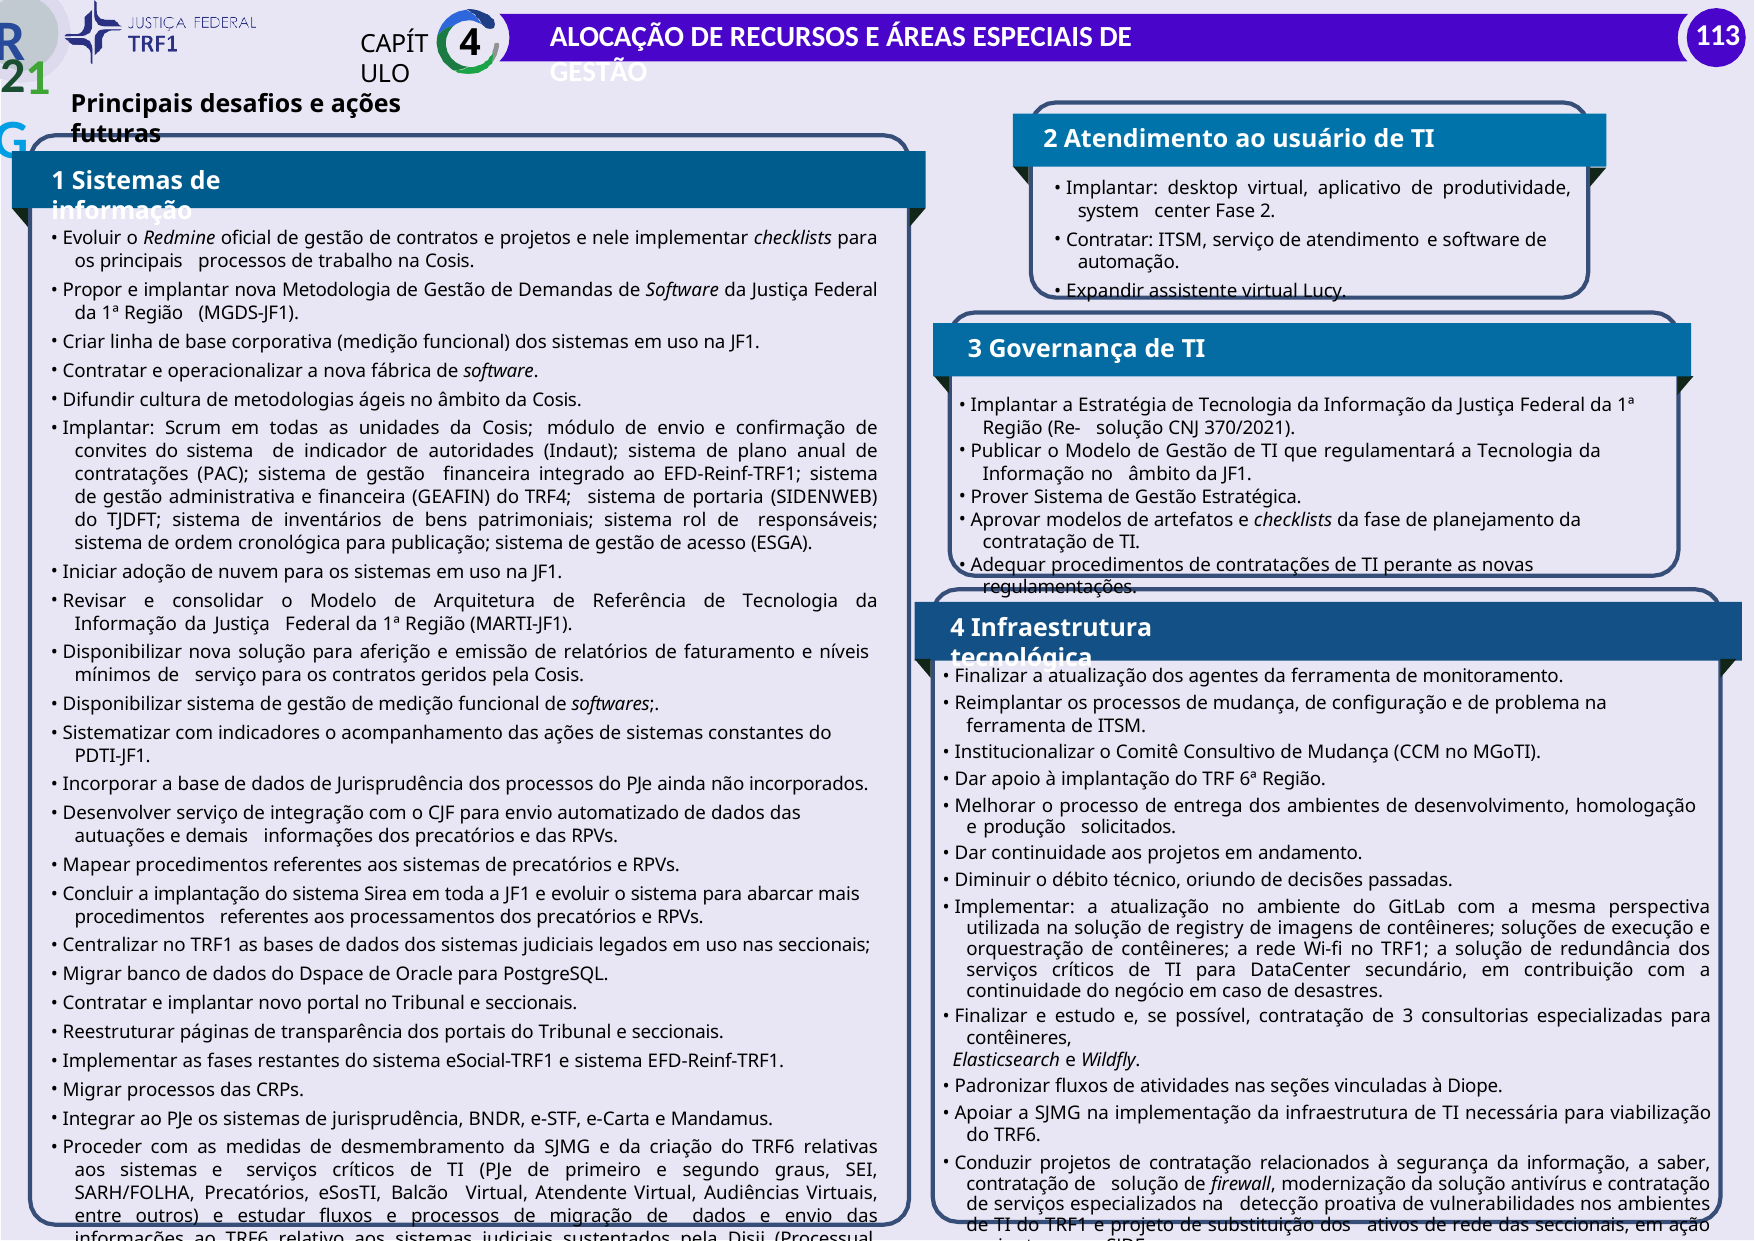

RG
113
21
ALOCAÇÃO DE RECURSOS E ÁREAS ESPECIAIS DE GESTÃO
4
CAPÍTULO
Principais desafios e ações futuras
2 Atendimento ao usuário de TI
1 Sistemas de informação
Implantar: desktop virtual, aplicativo de produtividade, system center Fase 2.
Contratar: ITSM, serviço de atendimento e software de automação.
Expandir assistente virtual Lucy.
Evoluir o Redmine oficial de gestão de contratos e projetos e nele implementar checklists para os principais processos de trabalho na Cosis.
Propor e implantar nova Metodologia de Gestão de Demandas de Software da Justiça Federal da 1ª Região (MGDS-JF1).
Criar linha de base corporativa (medição funcional) dos sistemas em uso na JF1.
Contratar e operacionalizar a nova fábrica de software.
Difundir cultura de metodologias ágeis no âmbito da Cosis.
Implantar: Scrum em todas as unidades da Cosis; módulo de envio e confirmação de convites do sistema de indicador de autoridades (Indaut); sistema de plano anual de contratações (PAC); sistema de gestão financeira integrado ao EFD-Reinf-TRF1; sistema de gestão administrativa e financeira (GEAFIN) do TRF4; sistema de portaria (SIDENWEB) do TJDFT; sistema de inventários de bens patrimoniais; sistema rol de responsáveis; sistema de ordem cronológica para publicação; sistema de gestão de acesso (ESGA).
Iniciar adoção de nuvem para os sistemas em uso na JF1.
Revisar e consolidar o Modelo de Arquitetura de Referência de Tecnologia da Informação da Justiça Federal da 1ª Região (MARTI-JF1).
Disponibilizar nova solução para aferição e emissão de relatórios de faturamento e níveis mínimos de serviço para os contratos geridos pela Cosis.
Disponibilizar sistema de gestão de medição funcional de softwares;.
Sistematizar com indicadores o acompanhamento das ações de sistemas constantes do PDTI-JF1.
Incorporar a base de dados de Jurisprudência dos processos do PJe ainda não incorporados.
Desenvolver serviço de integração com o CJF para envio automatizado de dados das autuações e demais informações dos precatórios e das RPVs.
Mapear procedimentos referentes aos sistemas de precatórios e RPVs.
Concluir a implantação do sistema Sirea em toda a JF1 e evoluir o sistema para abarcar mais procedimentos referentes aos processamentos dos precatórios e RPVs.
Centralizar no TRF1 as bases de dados dos sistemas judiciais legados em uso nas seccionais;
Migrar banco de dados do Dspace de Oracle para PostgreSQL.
Contratar e implantar novo portal no Tribunal e seccionais.
Reestruturar páginas de transparência dos portais do Tribunal e seccionais.
Implementar as fases restantes do sistema eSocial-TRF1 e sistema EFD-Reinf-TRF1.
Migrar processos das CRPs.
Integrar ao PJe os sistemas de jurisprudência, BNDR, e-STF, e-Carta e Mandamus.
Proceder com as medidas de desmembramento da SJMG e da criação do TRF6 relativas aos sistemas e serviços críticos de TI (PJe de primeiro e segundo graus, SEI, SARH/FOLHA, Precatórios, eSosTI, Balcão Virtual, Atendente Virtual, Audiências Virtuais, entre outros) e estudar fluxos e processos de migração de dados e envio das informações ao TRF6 relativo aos sistemas judiciais sustentados pela Disij (Processual, Juris, Precatório e Cálculo).
3 Governança de TI
Implantar a Estratégia de Tecnologia da Informação da Justiça Federal da 1ª Região (Re- solução CNJ 370/2021).
Publicar o Modelo de Gestão de TI que regulamentará a Tecnologia da Informação no âmbito da JF1.
Prover Sistema de Gestão Estratégica.
Aprovar modelos de artefatos e checklists da fase de planejamento da contratação de TI.
Adequar procedimentos de contratações de TI perante as novas regulamentações.
4 Infraestrutura tecnológica
Finalizar a atualização dos agentes da ferramenta de monitoramento.
Reimplantar os processos de mudança, de configuração e de problema na ferramenta de ITSM.
Institucionalizar o Comitê Consultivo de Mudança (CCM no MGoTI).
Dar apoio à implantação do TRF 6ª Região.
Melhorar o processo de entrega dos ambientes de desenvolvimento, homologação e produção solicitados.
Dar continuidade aos projetos em andamento.
Diminuir o débito técnico, oriundo de decisões passadas.
Implementar: a atualização no ambiente do GitLab com a mesma perspectiva utilizada na solução de registry de imagens de contêineres; soluções de execução e orquestração de contêineres; a rede Wi-fi no TRF1; a solução de redundância dos serviços críticos de TI para DataCenter secundário, em contribuição com a continuidade do negócio em caso de desastres.
Finalizar e estudo e, se possível, contratação de 3 consultorias especializadas para contêineres,
Elasticsearch e Wildfly.
Padronizar fluxos de atividades nas seções vinculadas à Diope.
Apoiar a SJMG na implementação da infraestrutura de TI necessária para viabilização do TRF6.
Conduzir projetos de contratação relacionados à segurança da informação, a saber, contratação de solução de firewall, modernização da solução antivírus e contratação de serviços especializados na detecção proativa de vulnerabilidades nos ambientes de TI do TRF1 e projeto de substituição dos ativos de rede das seccionais, em ação conjunta com a SJDF.
Modernizar a solução de armazenamento de documentos do PJe e provimento de solução de armazenamento de alto desempenho para os bancos de dados do TRF1 e a topologia de acesso à internet do TRF1.